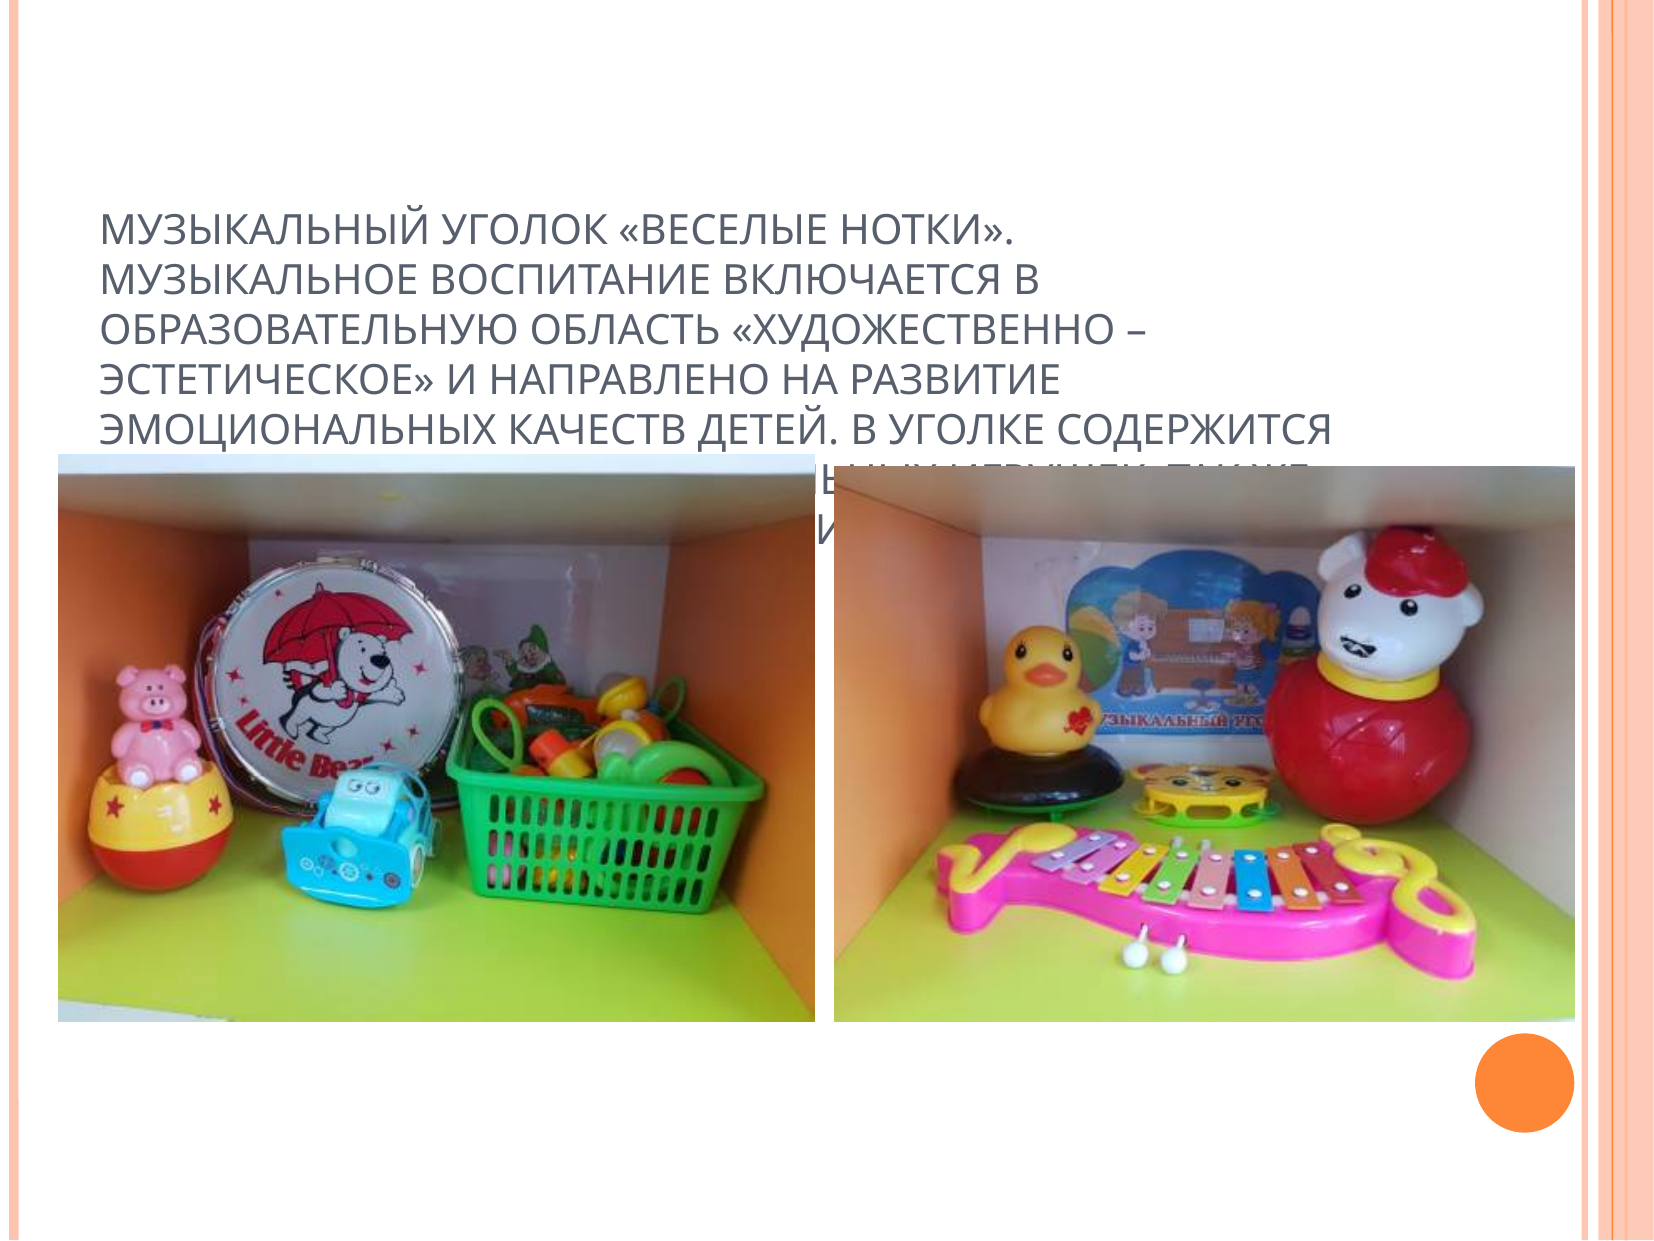

# Музыкальный уголок «Веселые нотки». Музыкальное воспитание включается в образовательную область «Художественно – эстетическое» и направлено на развитие эмоциональных качеств детей. В уголке содержится большое количество музыкальных игрушек. Так же, имеются альбомы с рисунками музыкальных инструментов.